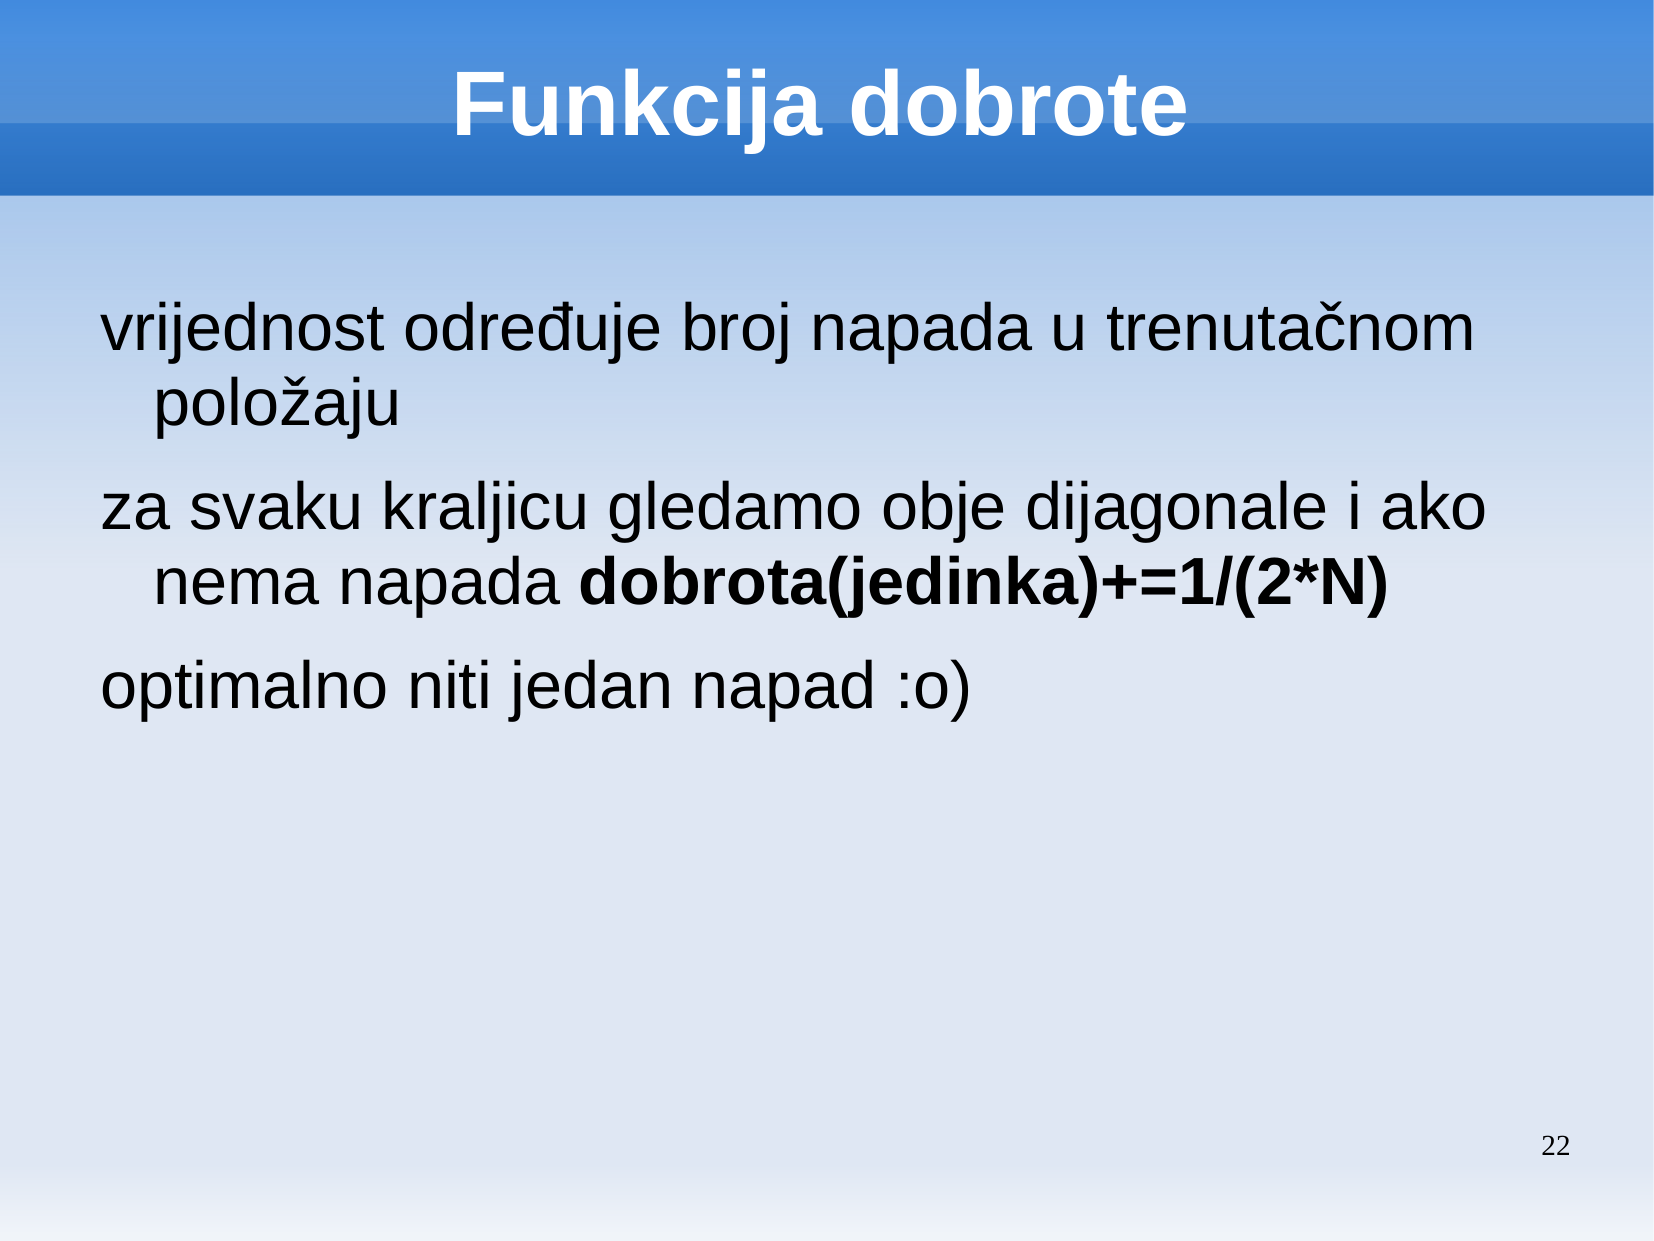

# Funkcija dobrote
vrijednost određuje broj napada u trenutačnom položaju
za svaku kraljicu gledamo obje dijagonale i ako nema napada dobrota(jedinka)+=1/(2*N)
optimalno niti jedan napad :o)
22